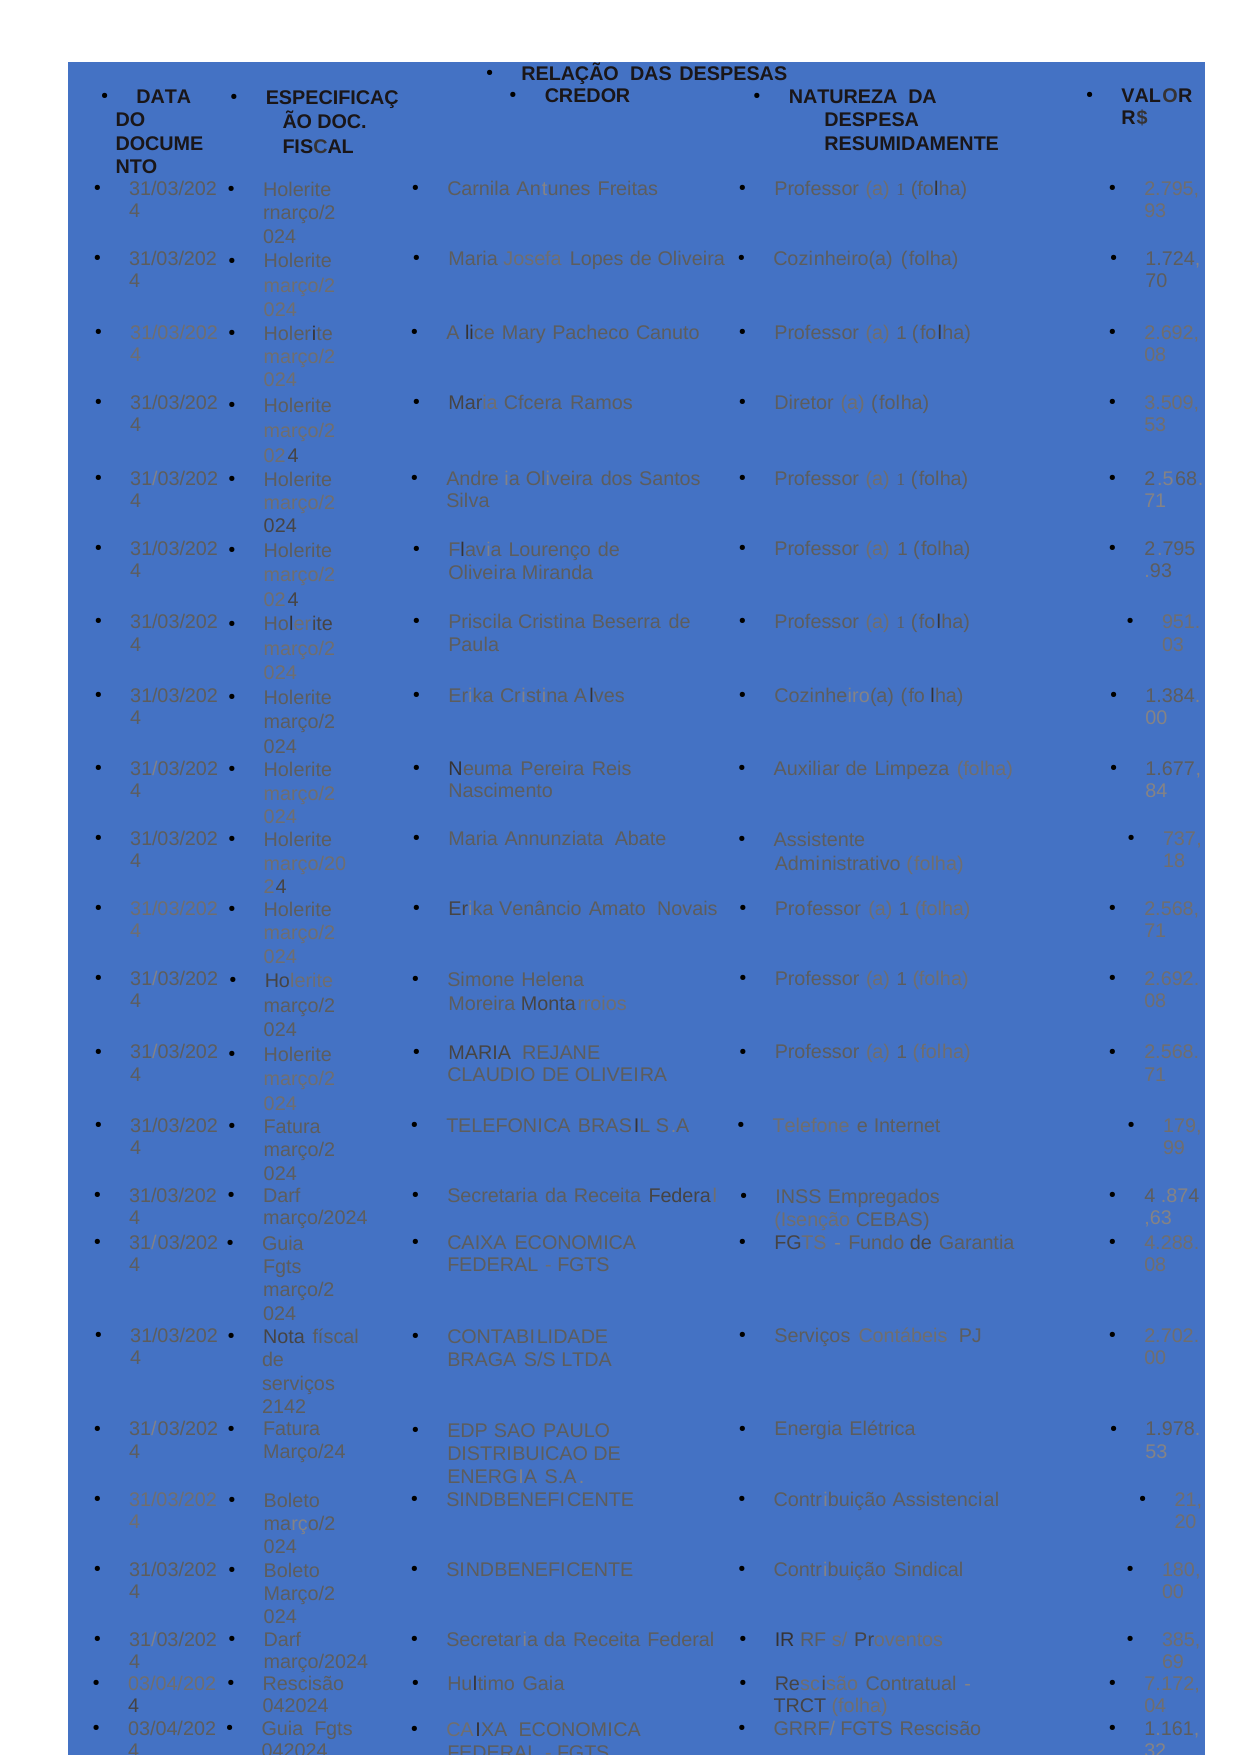

| RELAÇÃO DAS DESPESAS | | | | |
| --- | --- | --- | --- | --- |
| DATA DO DOCUMENTO | ESPECIFICAÇÃO DOC. FISCAL | CREDOR | NATUREZA DA DESPESA RESUMIDAMENTE | VALOR R$ |
| 31/03/2024 | Holerite rnarço/2024 | Carnila Antunes Freitas | Professor (a) 1 (folha) | 2.795,93 |
| 31/03/2024 | Holerite março/2024 | Maria Josefa Lopes de Oliveira | Cozinheiro(a) (folha) | 1.724,70 |
| 31/03/2024 | Holerite março/2024 | A lice Mary Pacheco Canuto | Professor (a) 1 (folha) | 2.692,08 |
| 31/03/2024 | Holerite março/2024 | Maria Cfcera Ramos | Diretor (a) (folha) | 3.509,53 |
| 31/03/2024 | Holerite março/2024 | Andre ia Oliveira dos Santos Silva | Professor (a) 1 (folha) | 2.568.71 |
| 31/03/2024 | Holerite março/2024 | Flavia Lourenço de Oliveira Miranda | Professor (a) 1 (folha) | 2.795 .93 |
| 31/03/2024 | Holerite março/2024 | Priscila Cristina Beserra de Paula | Professor (a) 1 (folha) | 951.03 |
| 31/03/2024 | Holerite março/2024 | Erika Cristina Alves | Cozinheiro(a) (fo lha) | 1.384.00 |
| 31/03/2024 | Holerite março/2024 | Neuma Pereira Reis Nascimento | Auxiliar de Limpeza (folha) | 1.677,84 |
| 31/03/2024 | Holerite março/2024 | Maria Annunziata Abate | Assistente Administrativo (folha) | 737,18 |
| 31/03/2024 | Holerite março/2024 | Erika Venâncio Amato Novais | Professor (a) 1 (folha) | 2.568,71 |
| 31/03/2024 | Holerite março/2024 | Simone Helena Moreira Montarroios | Professor (a) 1 (folha) | 2.692.08 |
| 31/03/2024 | Holerite março/2024 | MARIA REJANE CLAUDIO DE OLIVEIRA | Professor (a) 1 (folha) | 2.568.71 |
| 31/03/2024 | Fatura março/2024 | TELEFONICA BRASIL S.A | Telefone e Internet | 179,99 |
| 31/03/2024 | Darf março/2024 | Secretaria da Receita Federal | INSS Empregados (Isenção CEBAS) | 4 .874,63 |
| 31/03/2024 | Guia Fgts março/2024 | CAIXA ECONOMICA FEDERAL - FGTS | FGTS - Fundo de Garantia | 4.288.08 |
| 31/03/2024 | Nota físcal de serviços 2142 | CONTABILIDADE BRAGA S/S LTDA | Serviços Contábeis PJ | 2.702.00 |
| 31/03/2024 | Fatura Março/24 | EDP SAO PAULO DISTRIBUICAO DE ENERGIA S.A. | Energia Elétrica | 1.978.53 |
| 31/03/2024 | Boleto março/2024 | SINDBENEFICENTE | Contribuição Assistencial | 21,20 |
| 31/03/2024 | Boleto Março/2024 | SINDBENEFICENTE | Contribuição Sindical | 180,00 |
| 31/03/2024 | Darf março/2024 | Secretaria da Receita Federal | IR RF s/ Proventos | 385,69 |
| 03/04/2024 | Rescisão 042024 | Hultimo Gaia | Rescisão Contratual - TRCT (folha) | 7.172,04 |
| 03/04/2024 | Guia Fgts 042024 | CAIXA ECONOMICA FEDERAL - FGTS | GRRF/ FGTS Rescisão | 1.161,32 |
| 03/04/2024 | Nota físcal de serviços 367 | RM ASSESSORIA EM SEGURANÇA DO TRABALHO | Exames Admissional , Dernissional ou Ocupacional | 392,00 |